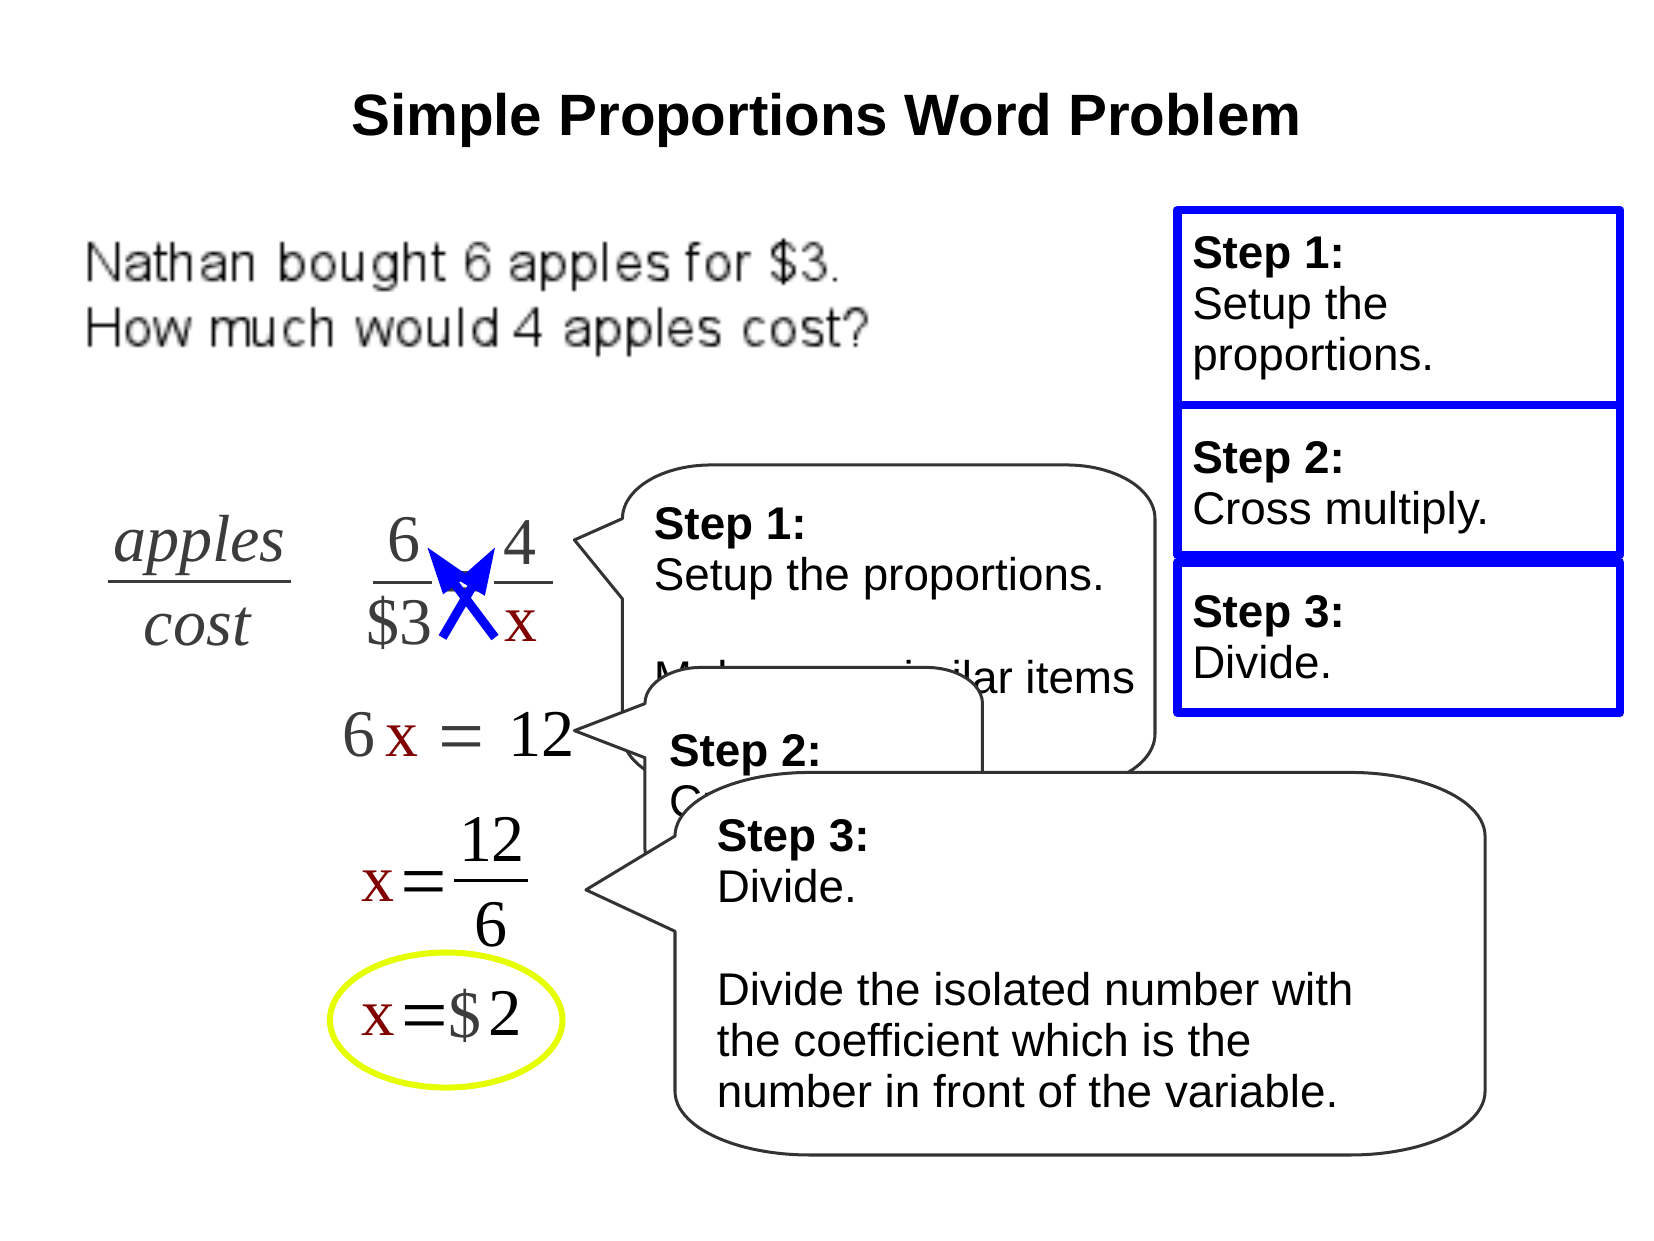

Simple Proportions Word Problem
Step 1:
Setup the proportions.
Step 2:
Cross multiply.
Step 3:
Divide.
Step 1:
Setup the proportions.
Make sure similar items
are aligned.
Step 2:
Cross Multiply.
Step 3:
Divide.
Divide the isolated number with
the coefficient which is the
number in front of the variable.